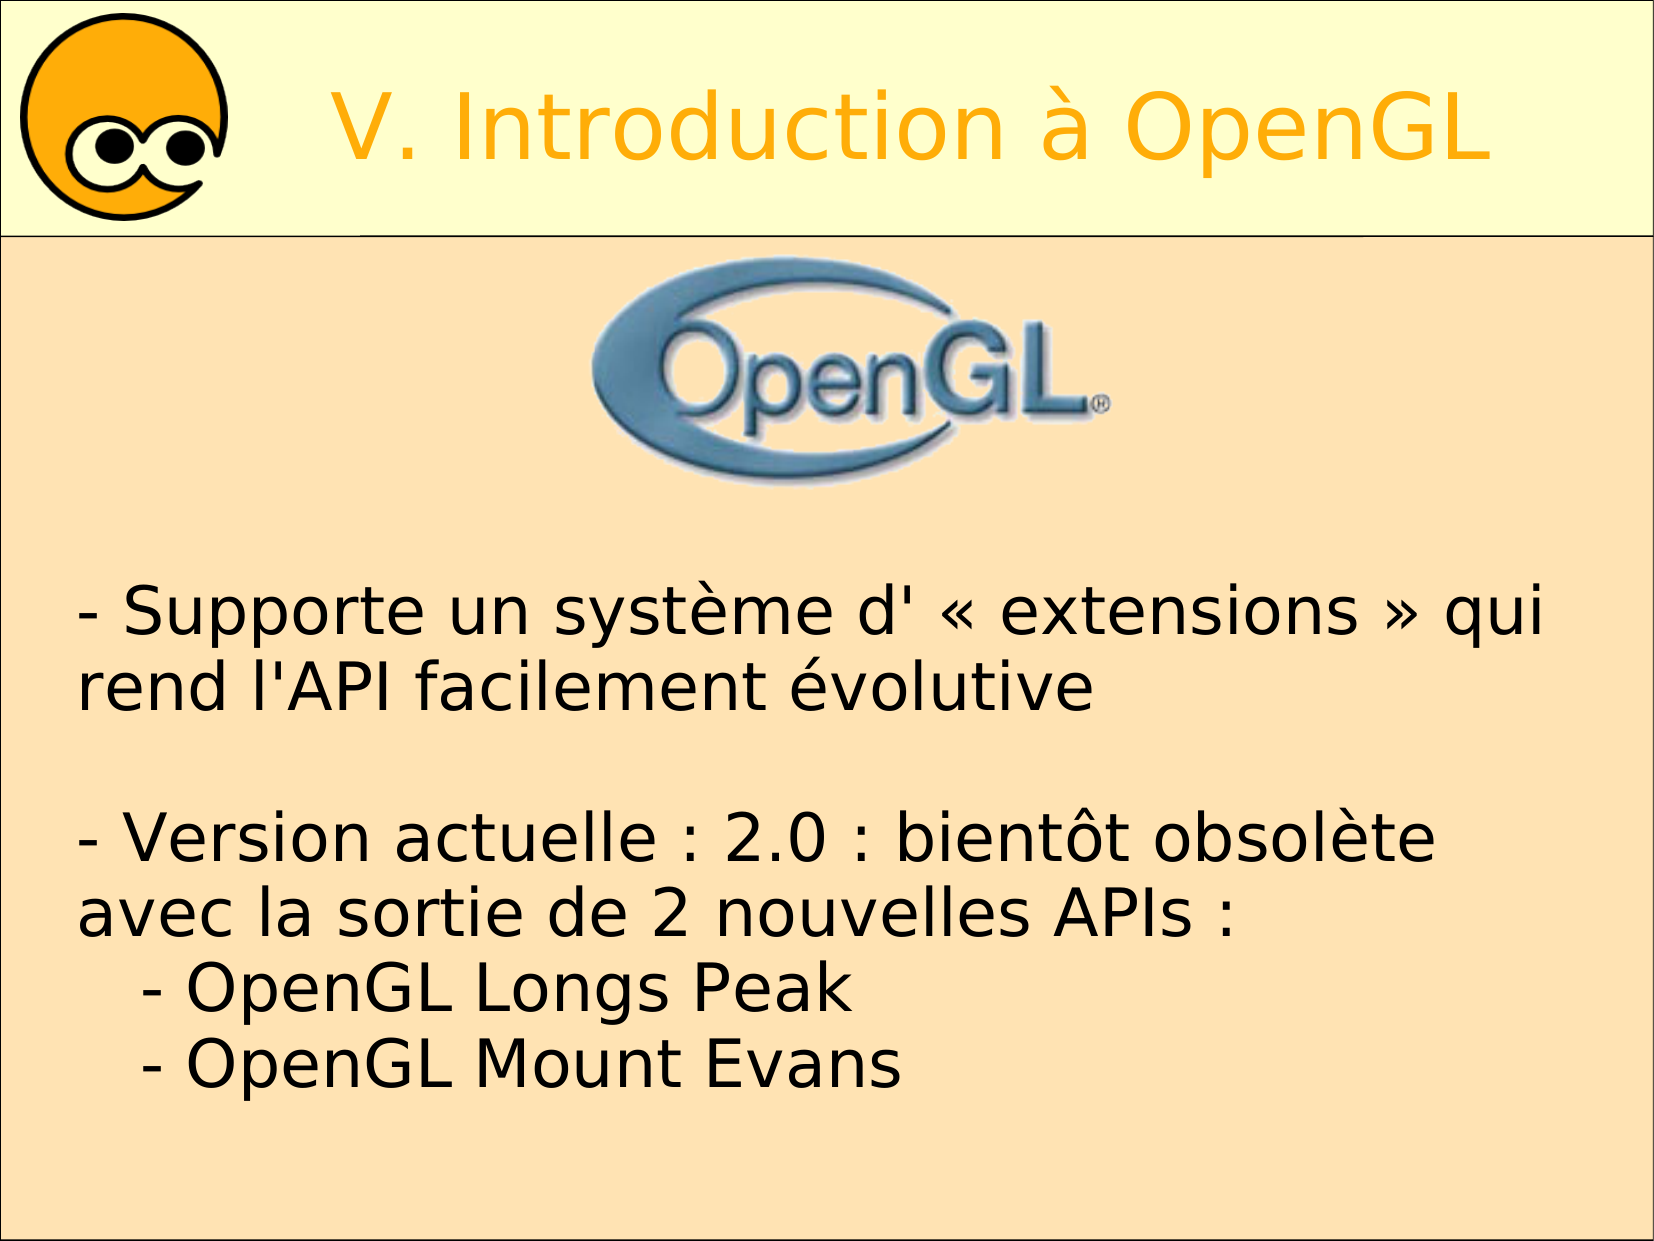

# V. Introduction à OpenGL
- Supporte un système d' « extensions » qui rend l'API facilement évolutive
- Version actuelle : 2.0 : bientôt obsolète avec la sortie de 2 nouvelles APIs :
 - OpenGL Longs Peak
 - OpenGL Mount Evans